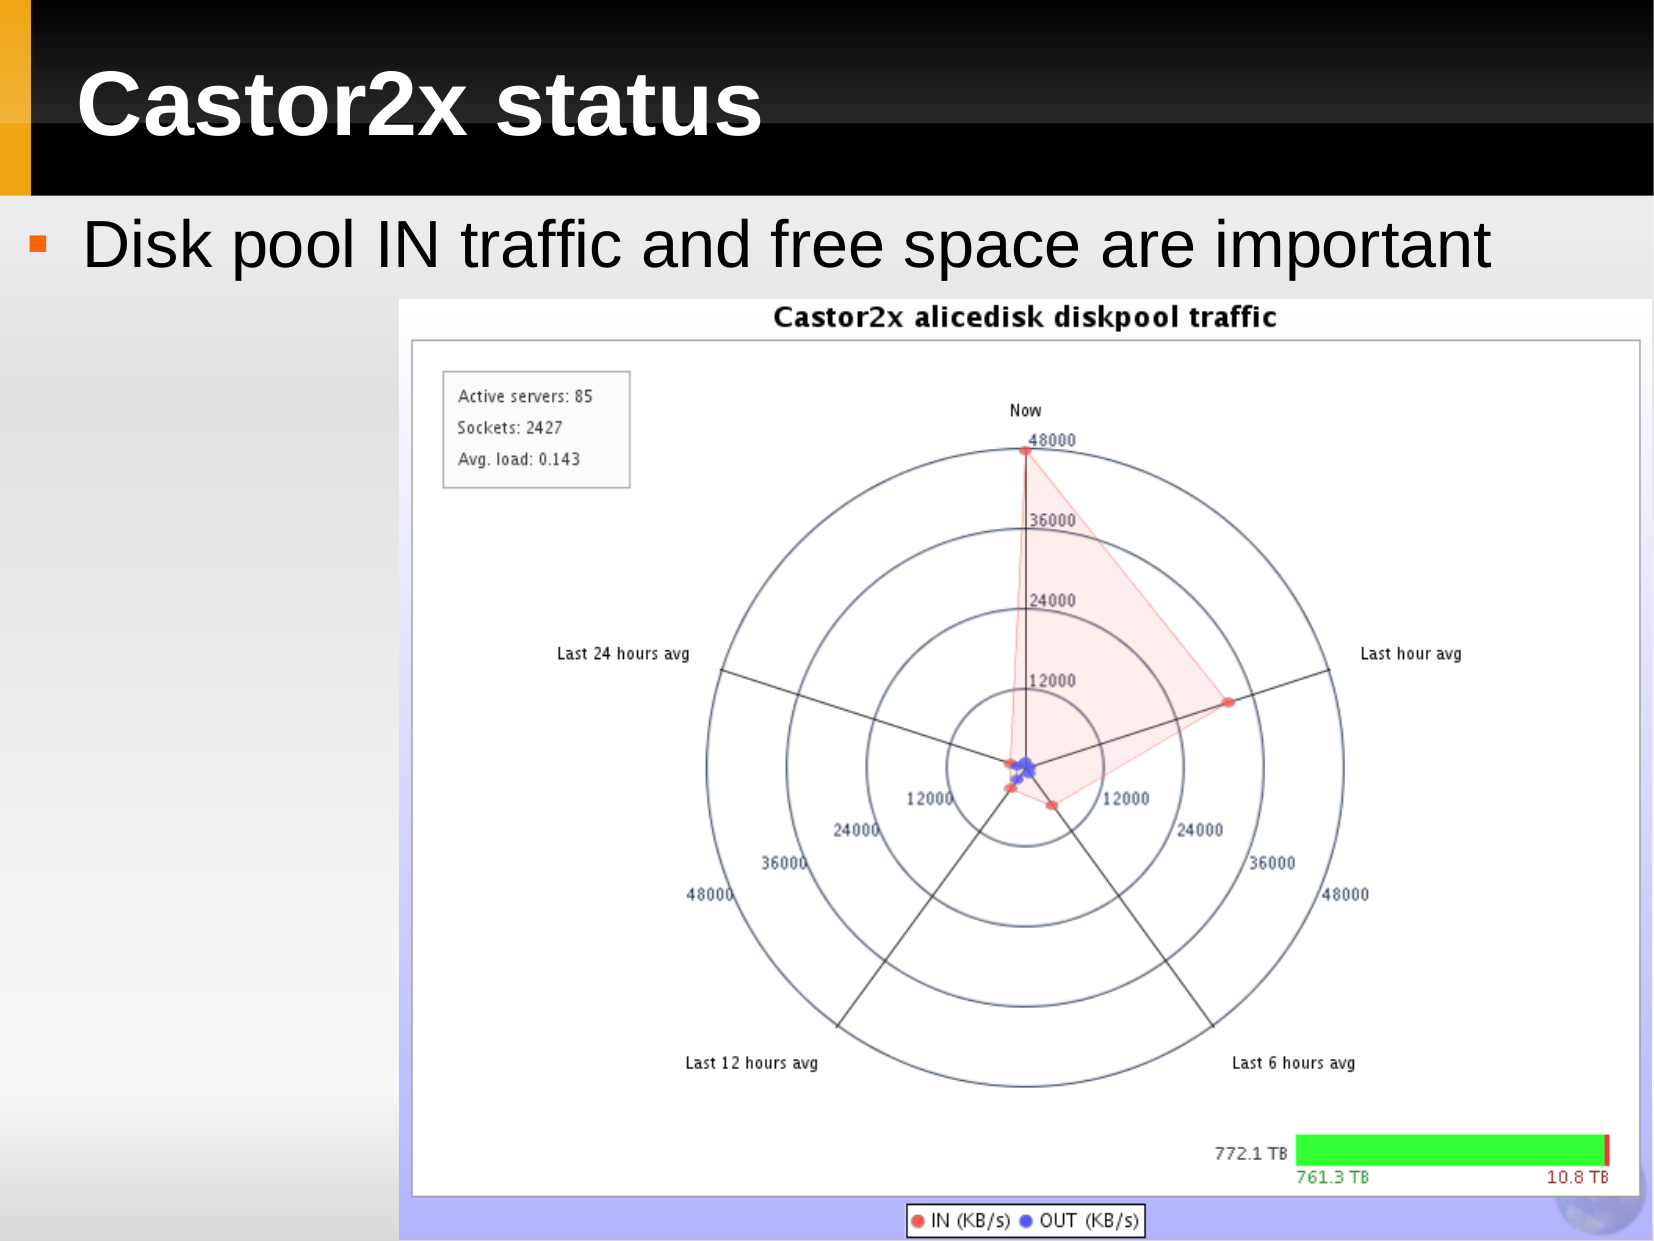

# Castor2x status
Disk pool IN traffic and free space are important